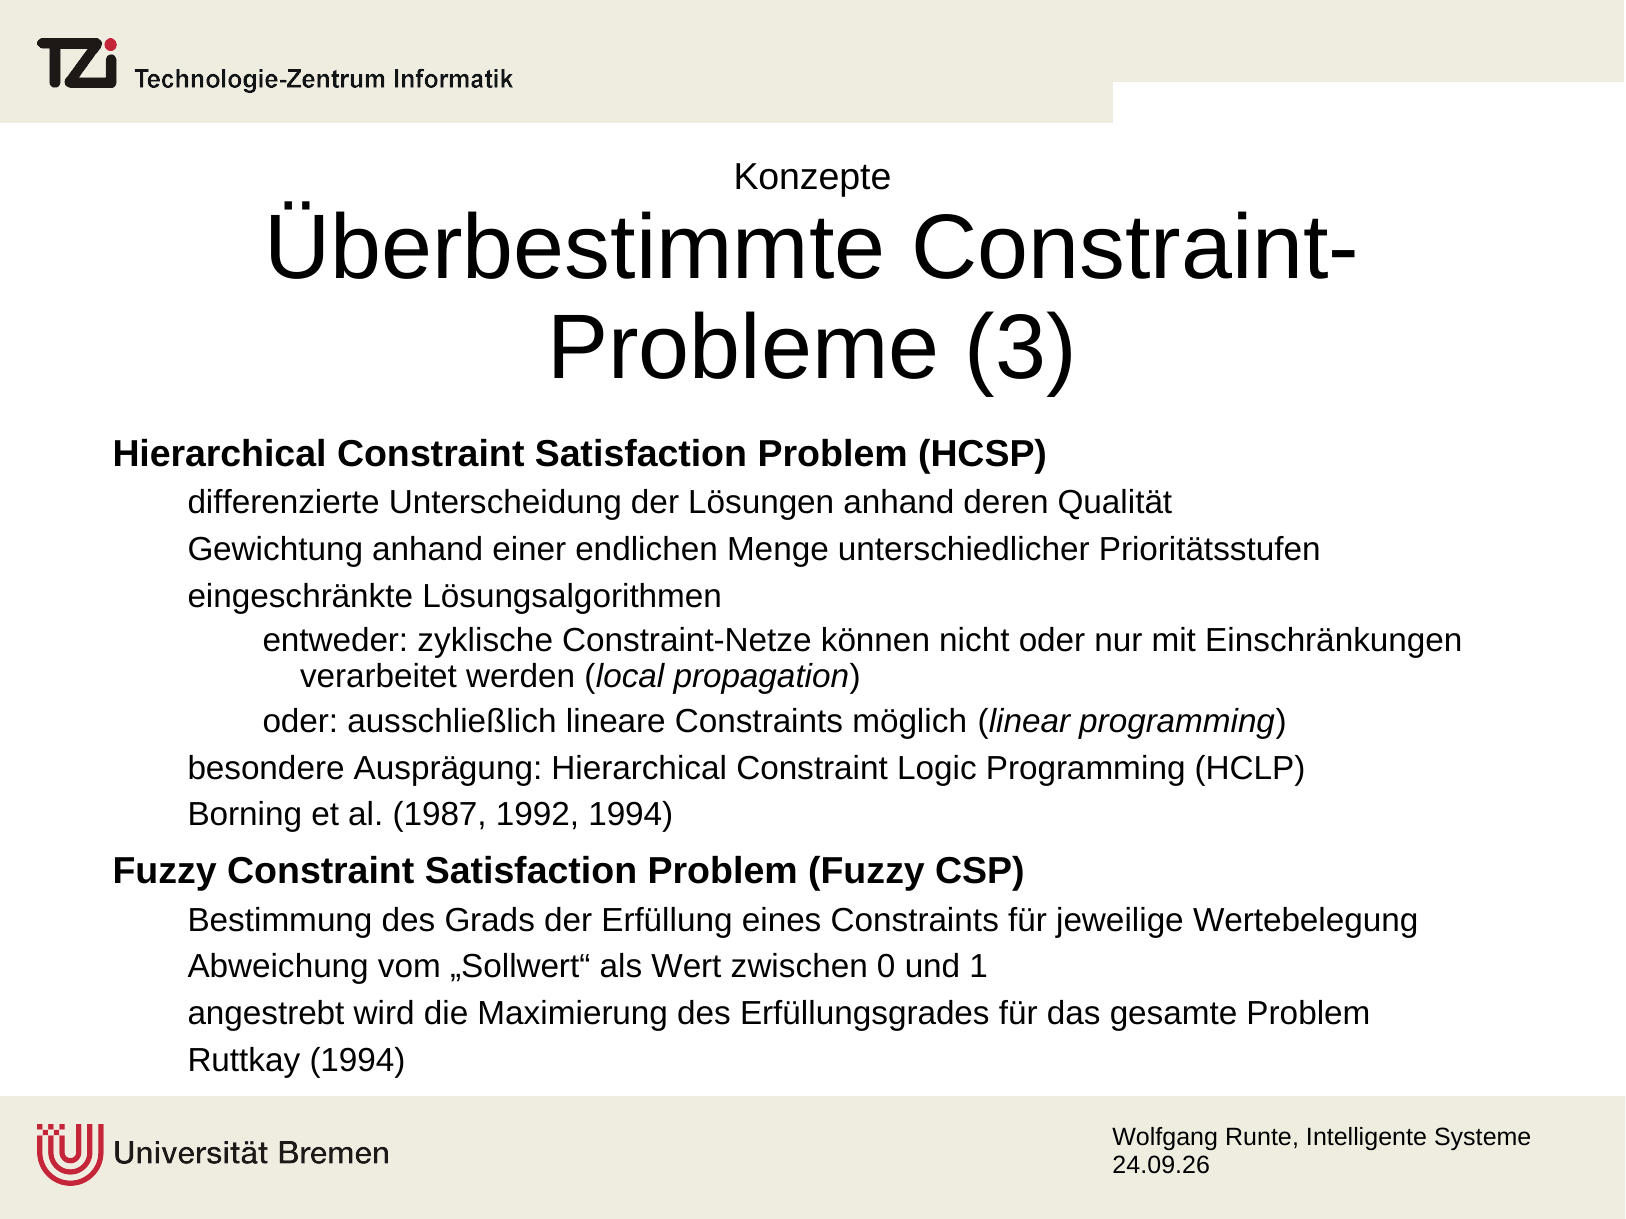

# Konzepte Überbestimmte Constraint-Probleme (3)
Hierarchical Constraint Satisfaction Problem (HCSP)
differenzierte Unterscheidung der Lösungen anhand deren Qualität
Gewichtung anhand einer endlichen Menge unterschiedlicher Prioritätsstufen
eingeschränkte Lösungsalgorithmen
entweder: zyklische Constraint-Netze können nicht oder nur mit Einschränkungen verarbeitet werden (local propagation)
oder: ausschließlich lineare Constraints möglich (linear programming)
besondere Ausprägung: Hierarchical Constraint Logic Programming (HCLP)
Borning et al. (1987, 1992, 1994)
Fuzzy Constraint Satisfaction Problem (Fuzzy CSP)
Bestimmung des Grads der Erfüllung eines Constraints für jeweilige Wertebelegung
Abweichung vom „Sollwert“ als Wert zwischen 0 und 1
angestrebt wird die Maximierung des Erfüllungsgrades für das gesamte Problem
Ruttkay (1994)